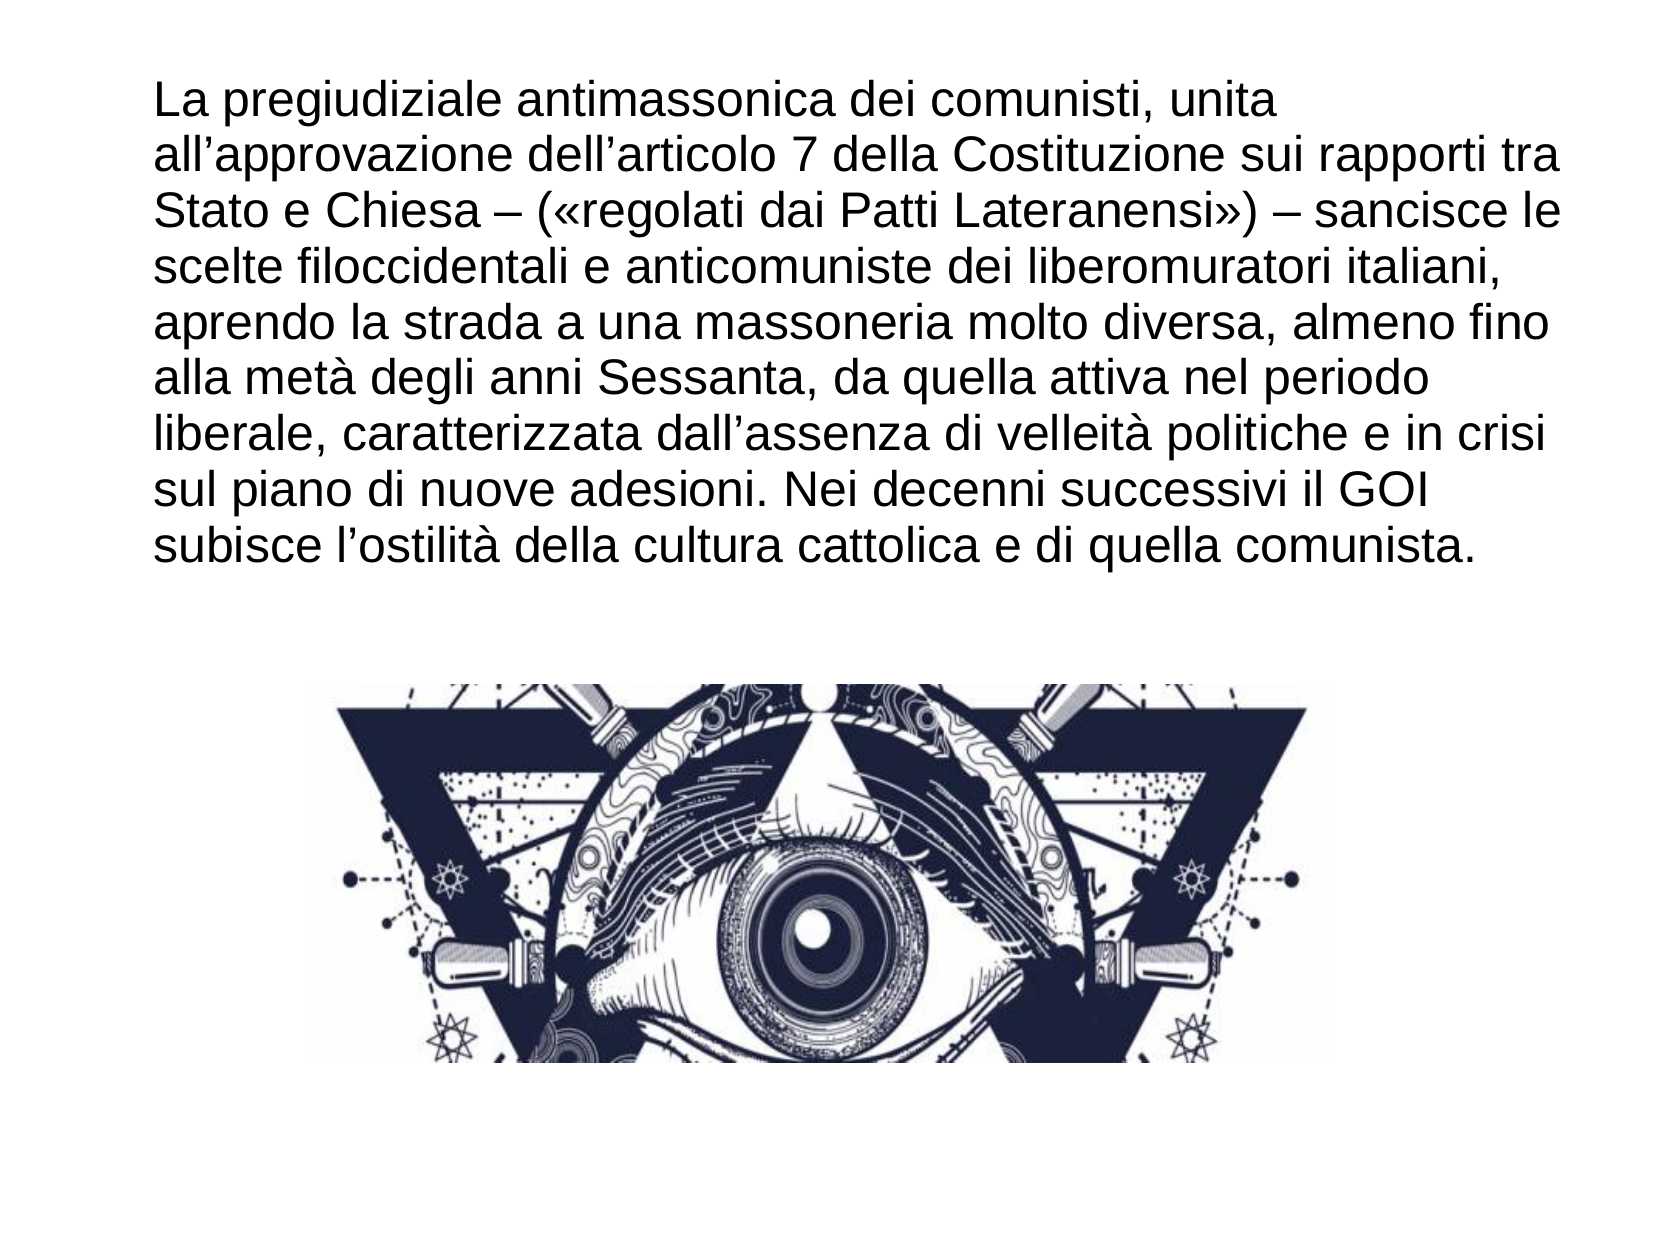

# La pregiudiziale antimassonica dei comunisti, unita all’approvazione dell’articolo 7 della Costituzione sui rapporti tra Stato e Chiesa – («regolati dai Patti Lateranensi») – sancisce le scelte filoccidentali e anticomuniste dei liberomuratori italiani, aprendo la strada a una massoneria molto diversa, almeno fino alla metà degli anni Sessanta, da quella attiva nel periodo liberale, caratterizzata dall’assenza di velleità politiche e in crisi sul piano di nuove adesioni. Nei decenni successivi il GOI subisce l’ostilità della cultura cattolica e di quella comunista.